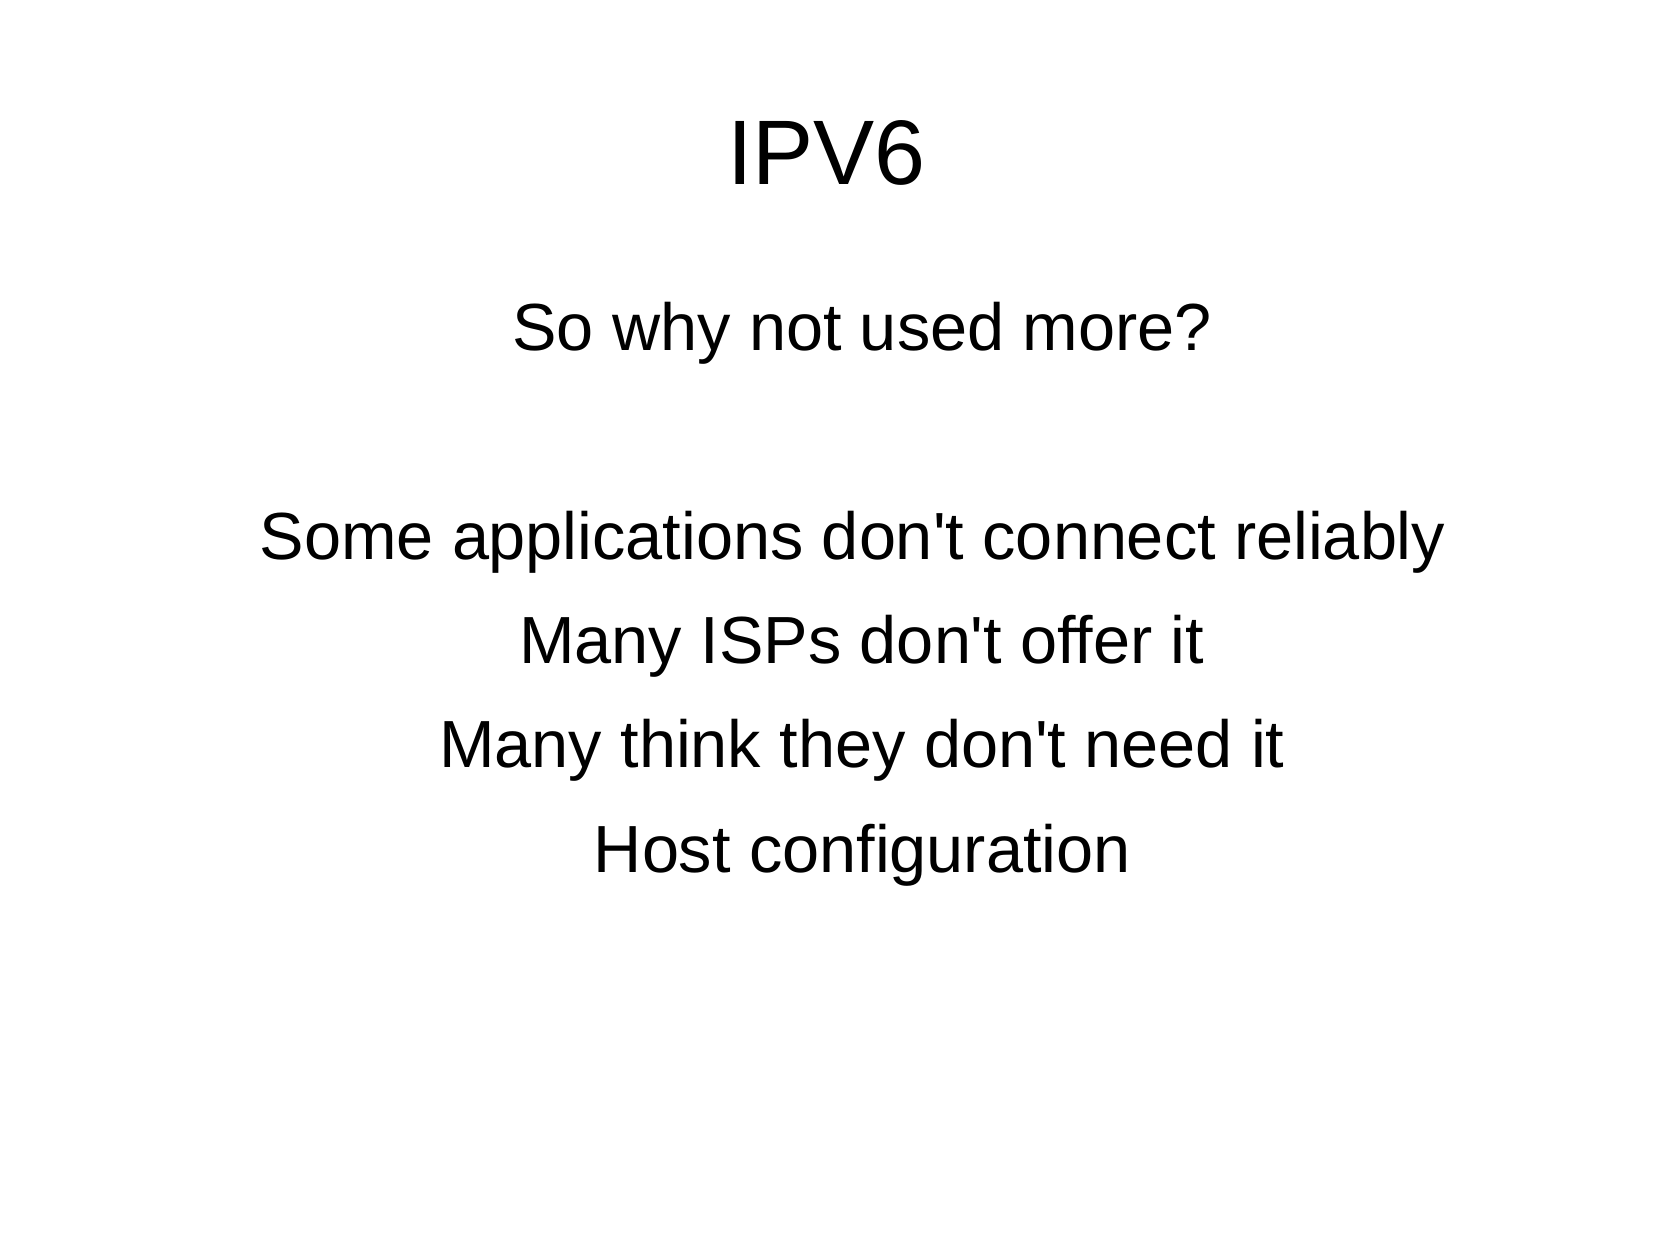

# IPV6
So why not used more?
Some applications don't connect reliably
Many ISPs don't offer it
Many think they don't need it
Host configuration